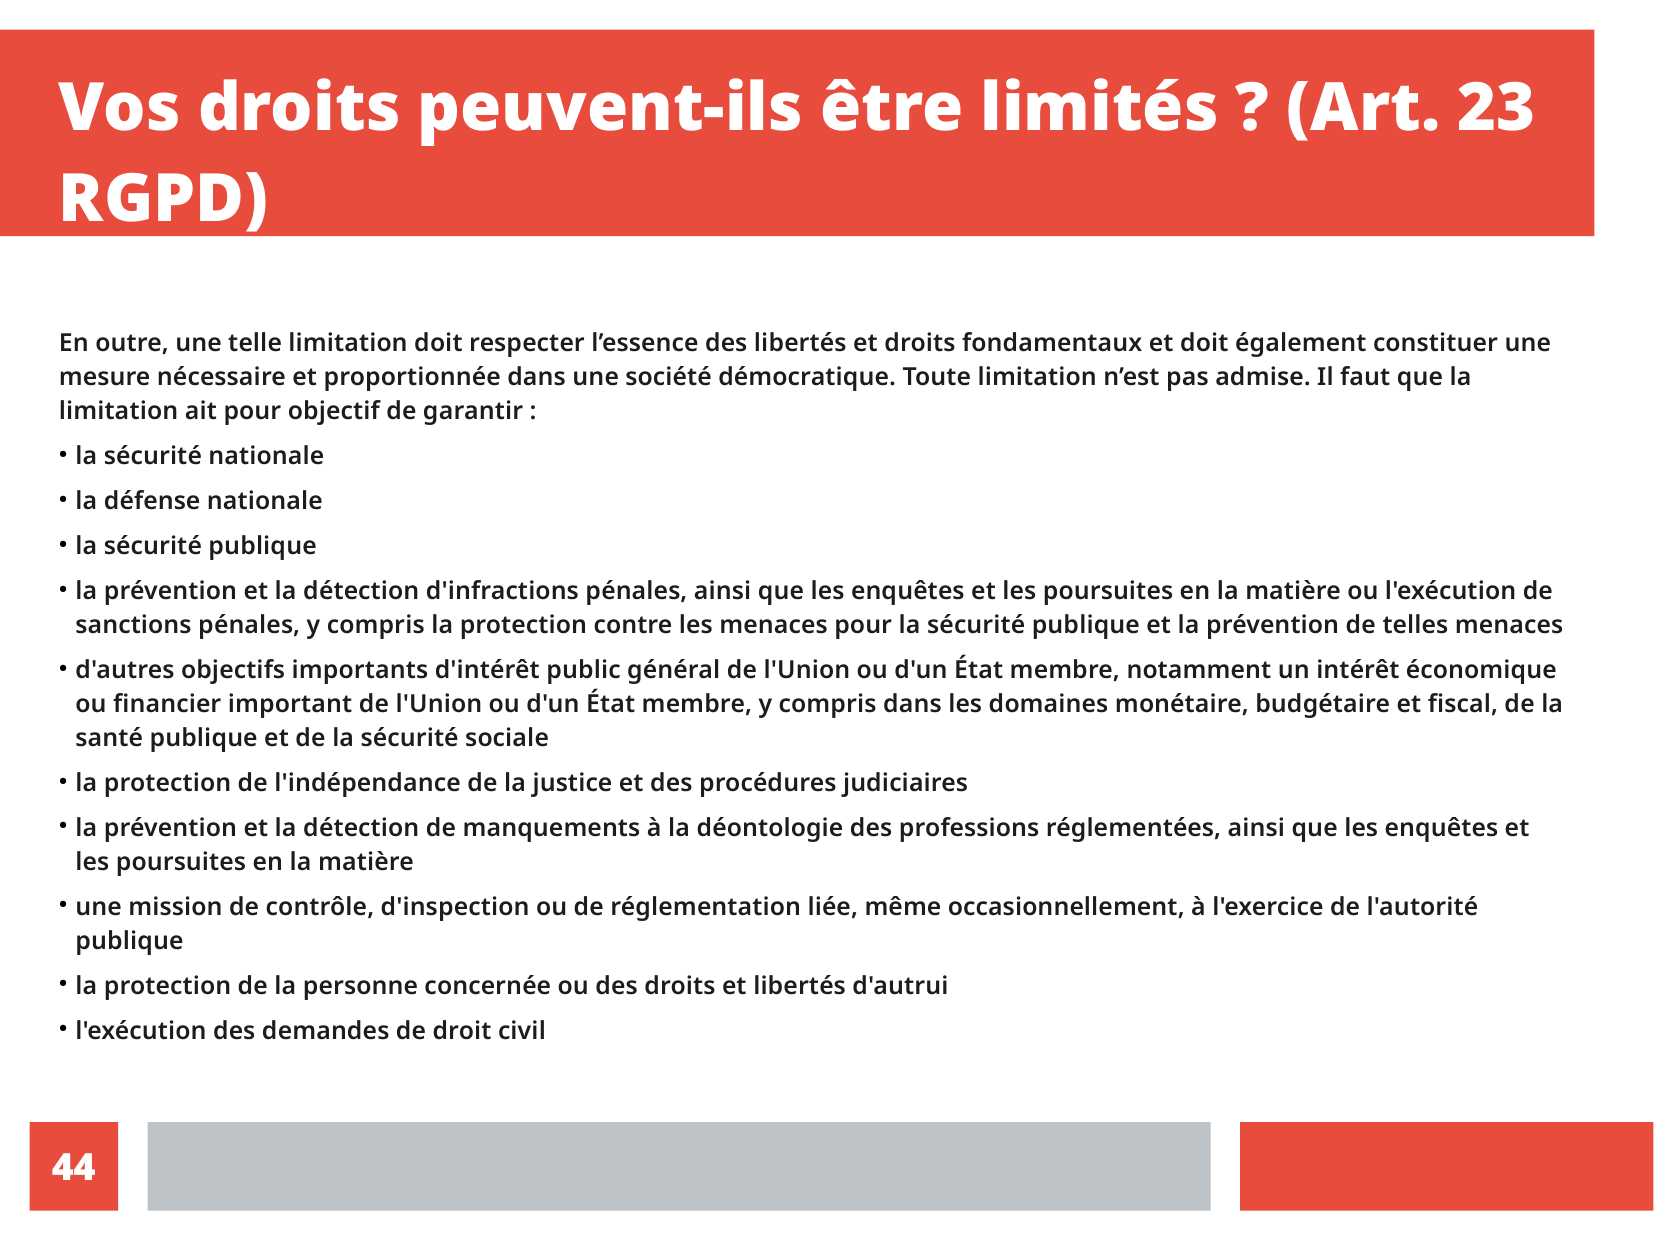

# Vos droits peuvent-ils être limités ? (Art. 23 RGPD)
En outre, une telle limitation doit respecter l’essence des libertés et droits fondamentaux et doit également constituer une mesure nécessaire et proportionnée dans une société démocratique. Toute limitation n’est pas admise. Il faut que la limitation ait pour objectif de garantir :
la sécurité nationale
la défense nationale
la sécurité publique
la prévention et la détection d'infractions pénales, ainsi que les enquêtes et les poursuites en la matière ou l'exécution de sanctions pénales, y compris la protection contre les menaces pour la sécurité publique et la prévention de telles menaces
d'autres objectifs importants d'intérêt public général de l'Union ou d'un État membre, notamment un intérêt économique ou financier important de l'Union ou d'un État membre, y compris dans les domaines monétaire, budgétaire et fiscal, de la santé publique et de la sécurité sociale
la protection de l'indépendance de la justice et des procédures judiciaires
la prévention et la détection de manquements à la déontologie des professions réglementées, ainsi que les enquêtes et les poursuites en la matière
une mission de contrôle, d'inspection ou de réglementation liée, même occasionnellement, à l'exercice de l'autorité publique
la protection de la personne concernée ou des droits et libertés d'autrui
l'exécution des demandes de droit civil
44